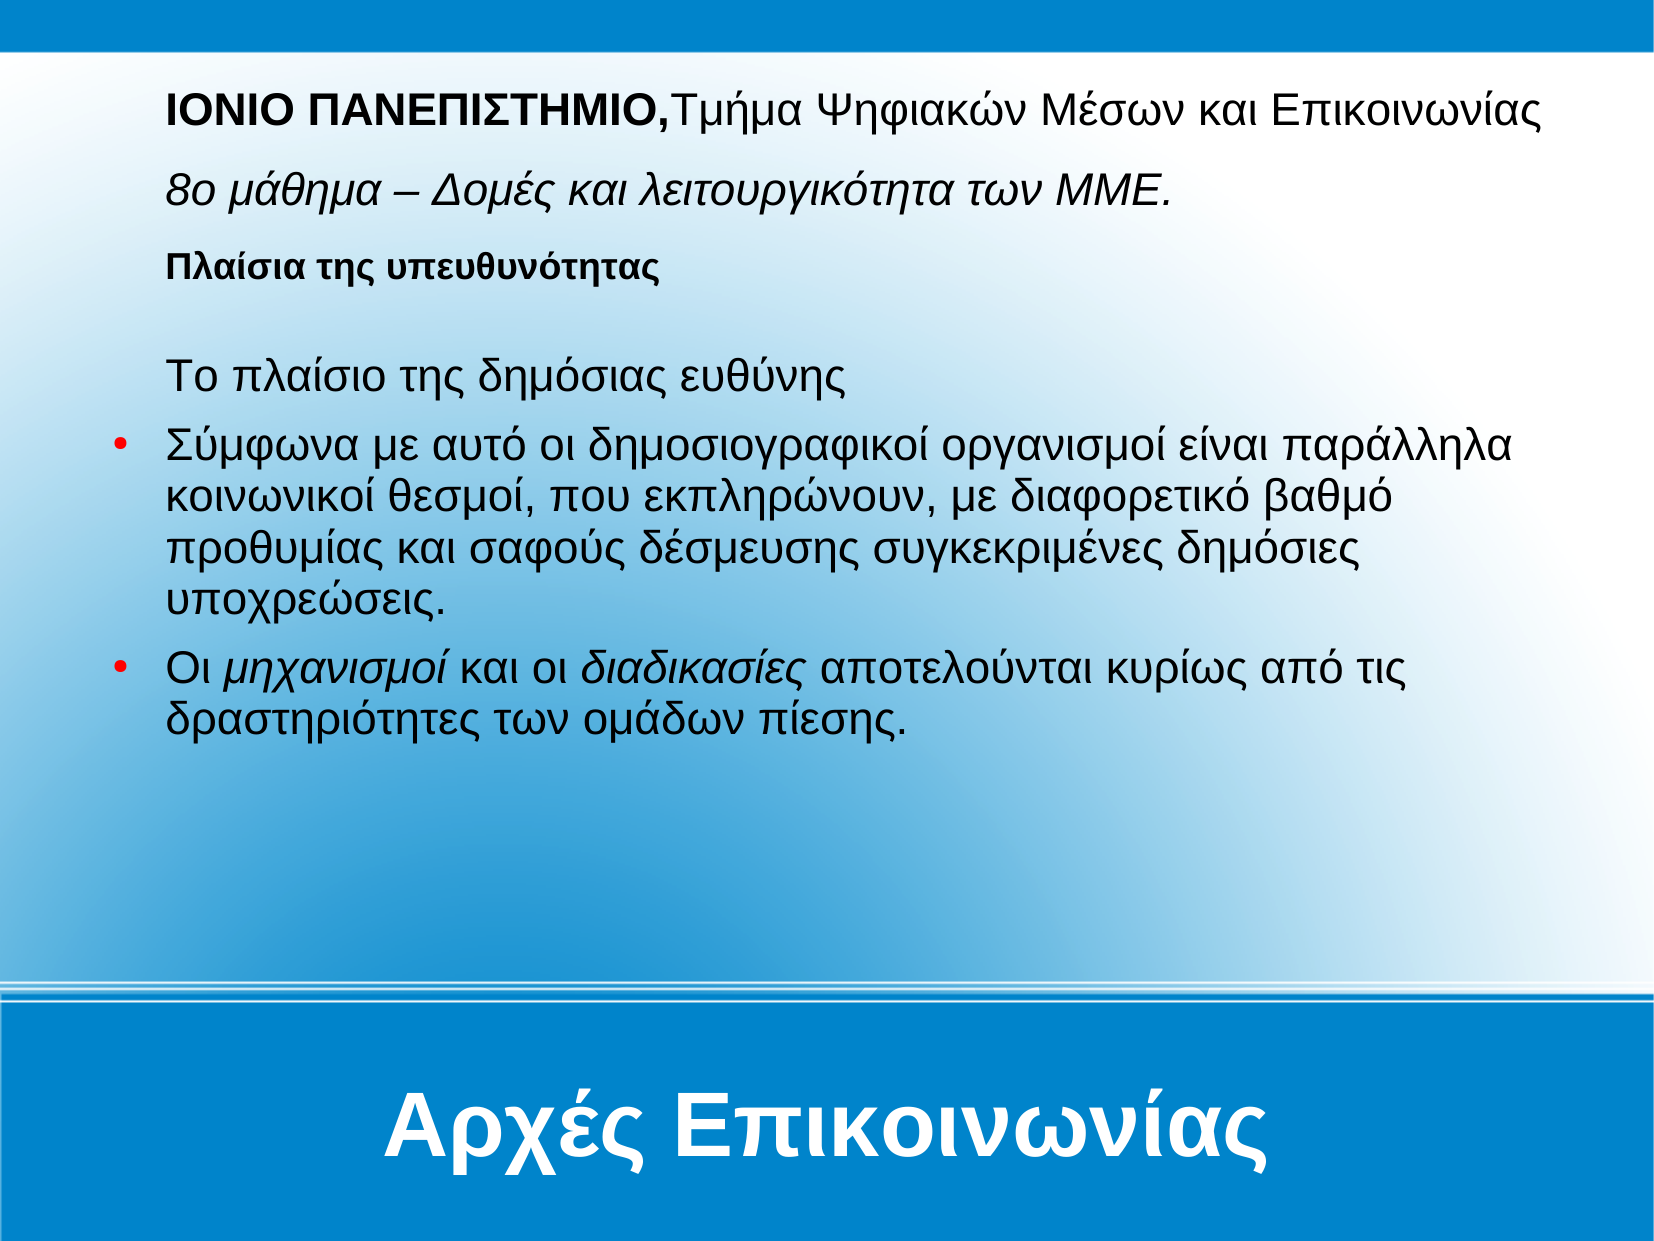

ΙΟΝΙΟ ΠΑΝΕΠΙΣΤΗΜΙΟ,Τμήμα Ψηφιακών Μέσων και Επικοινωνίας
8ο μάθημα – Δομές και λειτουργικότητα των ΜΜΕ.
Πλαίσια της υπευθυνότητας
Το πλαίσιο της δημόσιας ευθύνης
Σύμφωνα με αυτό οι δημοσιογραφικοί οργανισμοί είναι παράλληλα κοινωνικοί θεσμοί, που εκπληρώνουν, με διαφορετικό βαθμό προθυμίας και σαφούς δέσμευσης συγκεκριμένες δημόσιες υποχρεώσεις.
Οι μηχανισμοί και οι διαδικασίες αποτελούνται κυρίως από τις δραστηριότητες των ομάδων πίεσης.
# Αρχές Επικοινωνίας